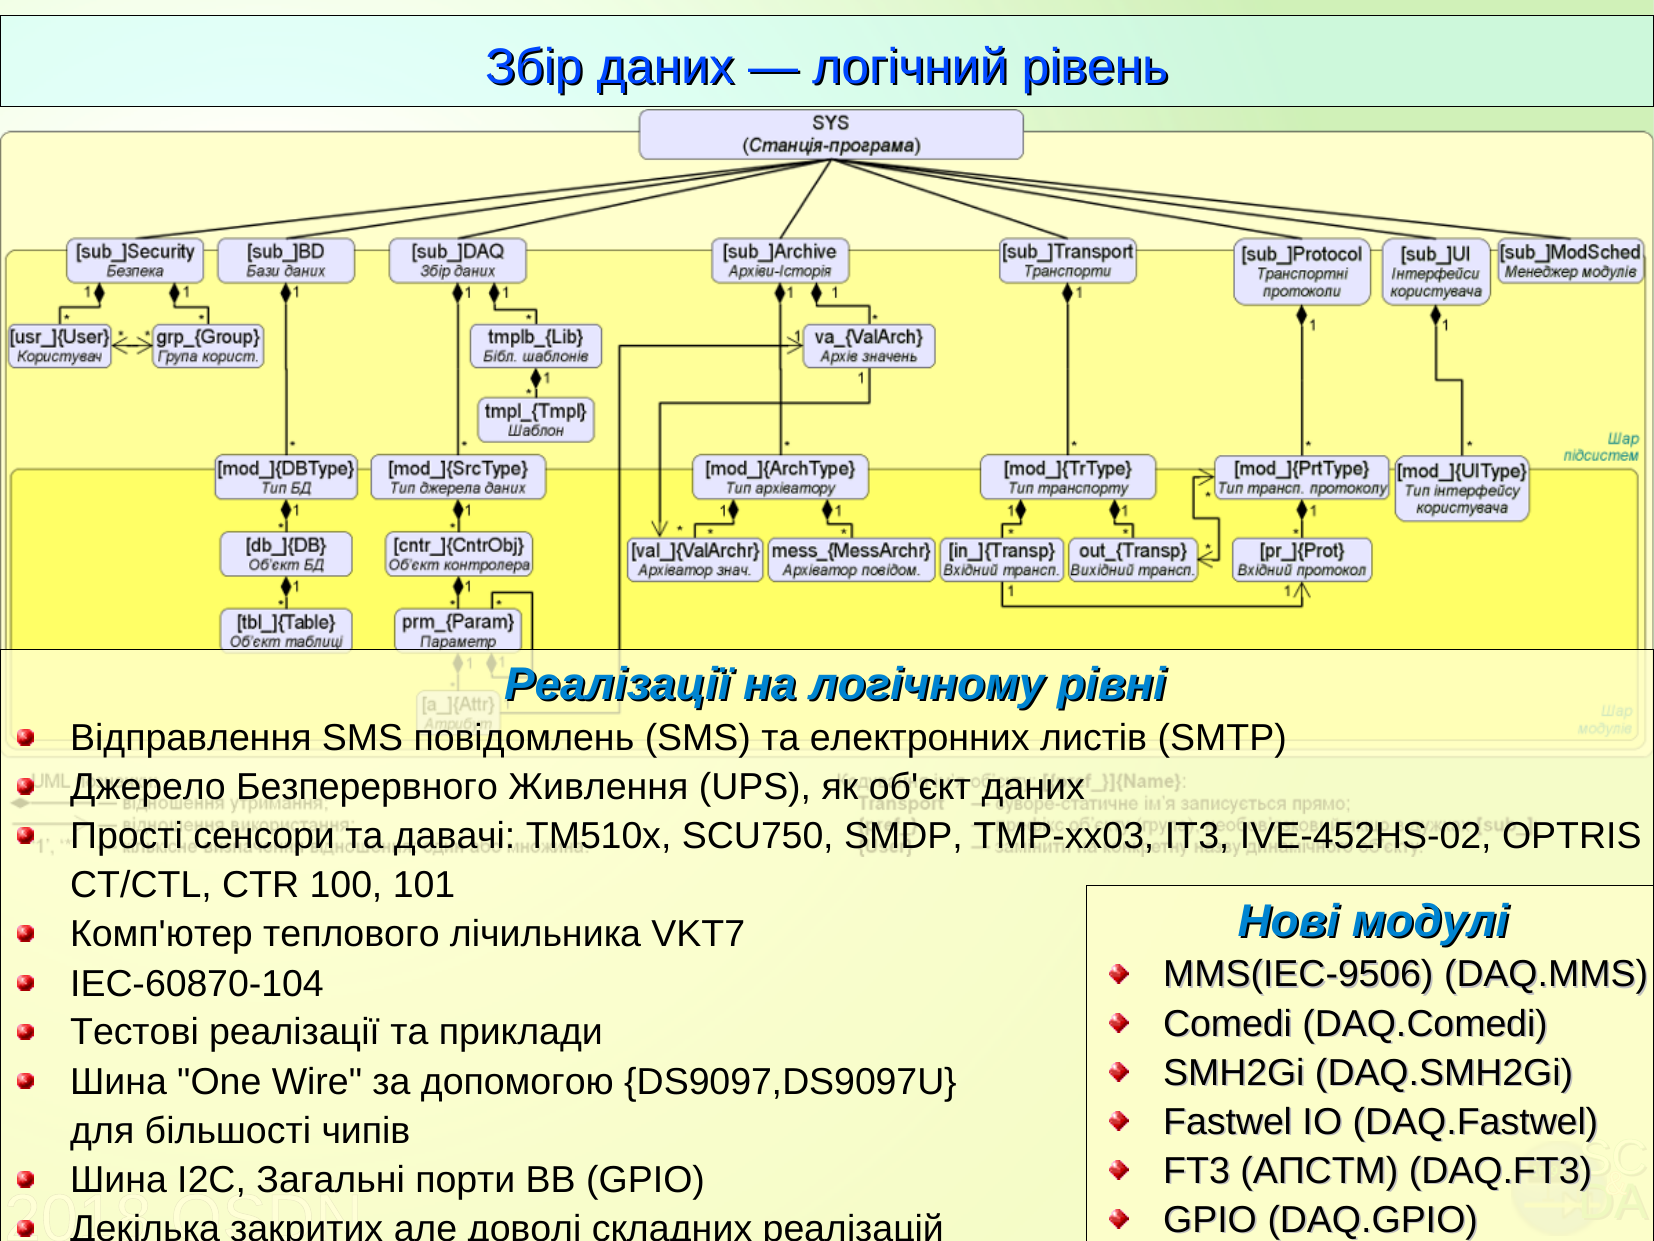

# Збір даних — логічний рівень
Реалізації на логічному рівні
Відправлення SMS повідомлень (SMS) та електронних листів (SMTP)
Джерело Безперервного Живлення (UPS), як об'єкт даних
Прості сенсори та давачі: TM510x, SCU750, SMDP, TMP-xx03, IT3, IVE-452HS-02, OPTRIS CT/CTL, CTR 100, 101
Комп'ютер теплового лічильника VKT7
IEC-60870-104
Тестові реалізації та приклади
Шина "One Wire" за допомогою {DS9097,DS9097U}
для більшості чипів
Шина I2C, Загальні порти ВВ (GPIO)
Декілька закритих але доволі складних реалізацій
Нові модулі
MMS(IEC-9506) (DAQ.MMS)
Comedi (DAQ.Comedi)
SMH2Gi (DAQ.SMH2Gi)
Fastwel IO (DAQ.Fastwel)
FT3 (АПСТМ) (DAQ.FT3)
GPIO (DAQ.GPIO)